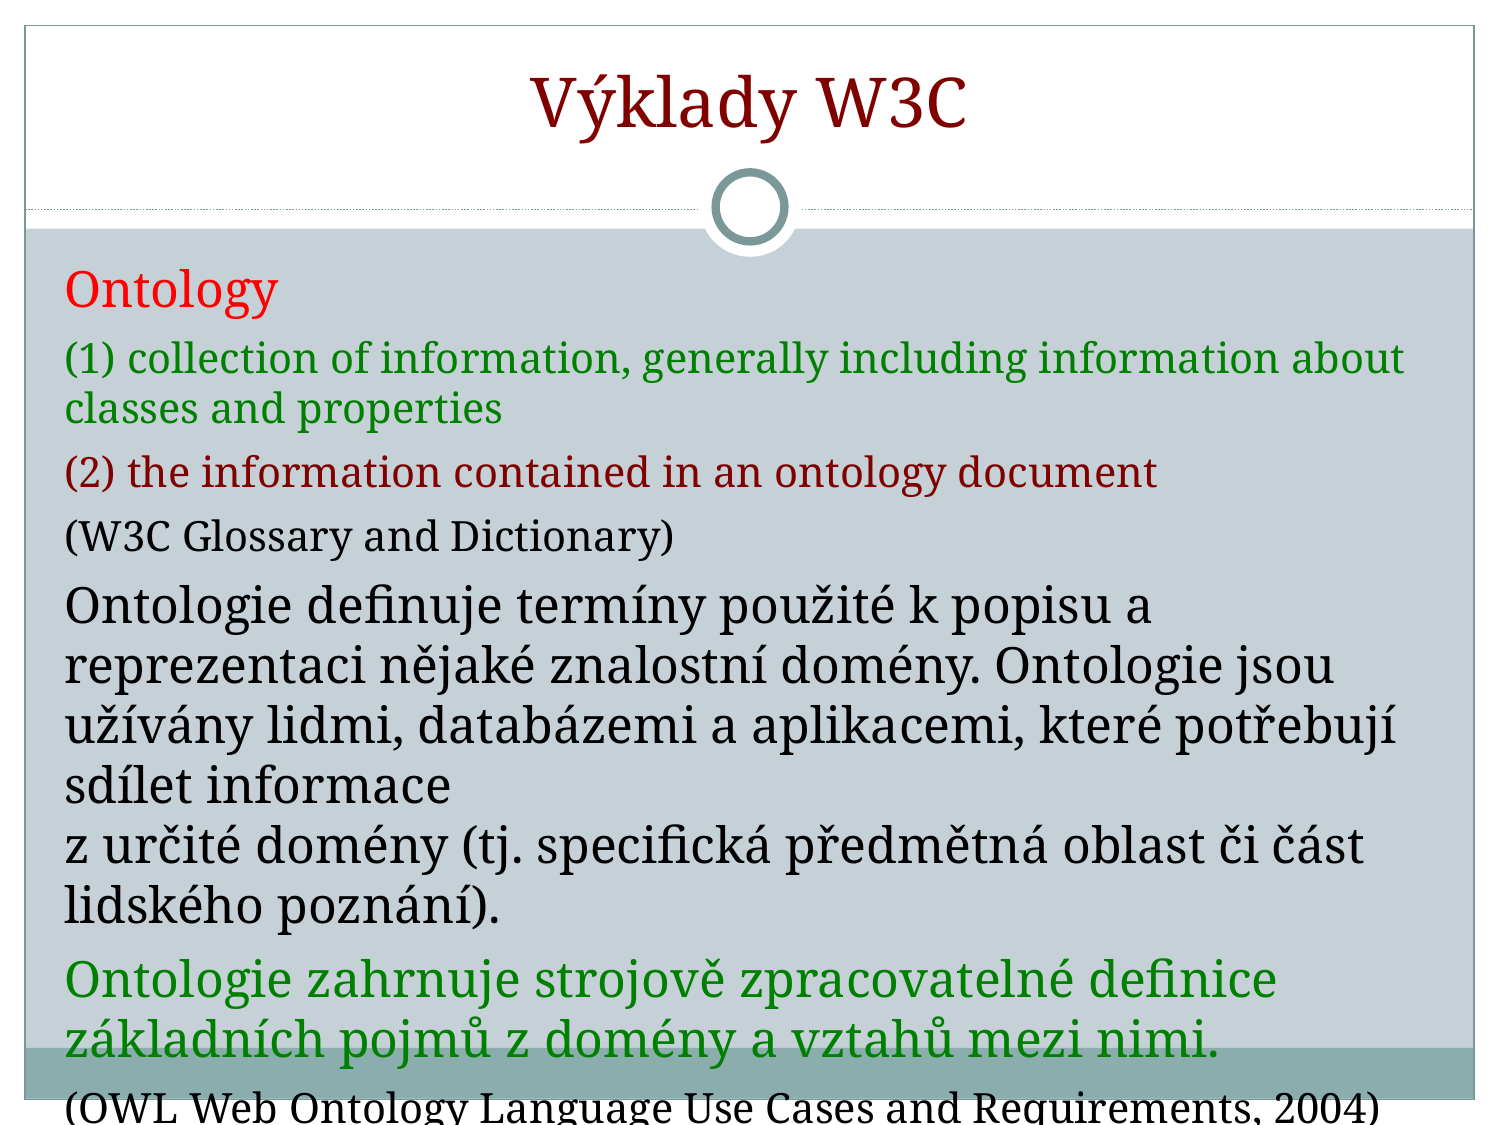

# Výklady W3C
Ontology
(1) collection of information, generally including information about classes and properties
(2) the information contained in an ontology document
(W3C Glossary and Dictionary)
Ontologie definuje termíny použité k popisu a reprezentaci nějaké znalostní domény. Ontologie jsou užívány lidmi, databázemi a aplikacemi, které potřebují sdílet informace
z určité domény (tj. specifická předmětná oblast či část lidského poznání).
Ontologie zahrnuje strojově zpracovatelné definice základních pojmů z domény a vztahů mezi nimi.
(OWL Web Ontology Language Use Cases and Requirements, 2004)